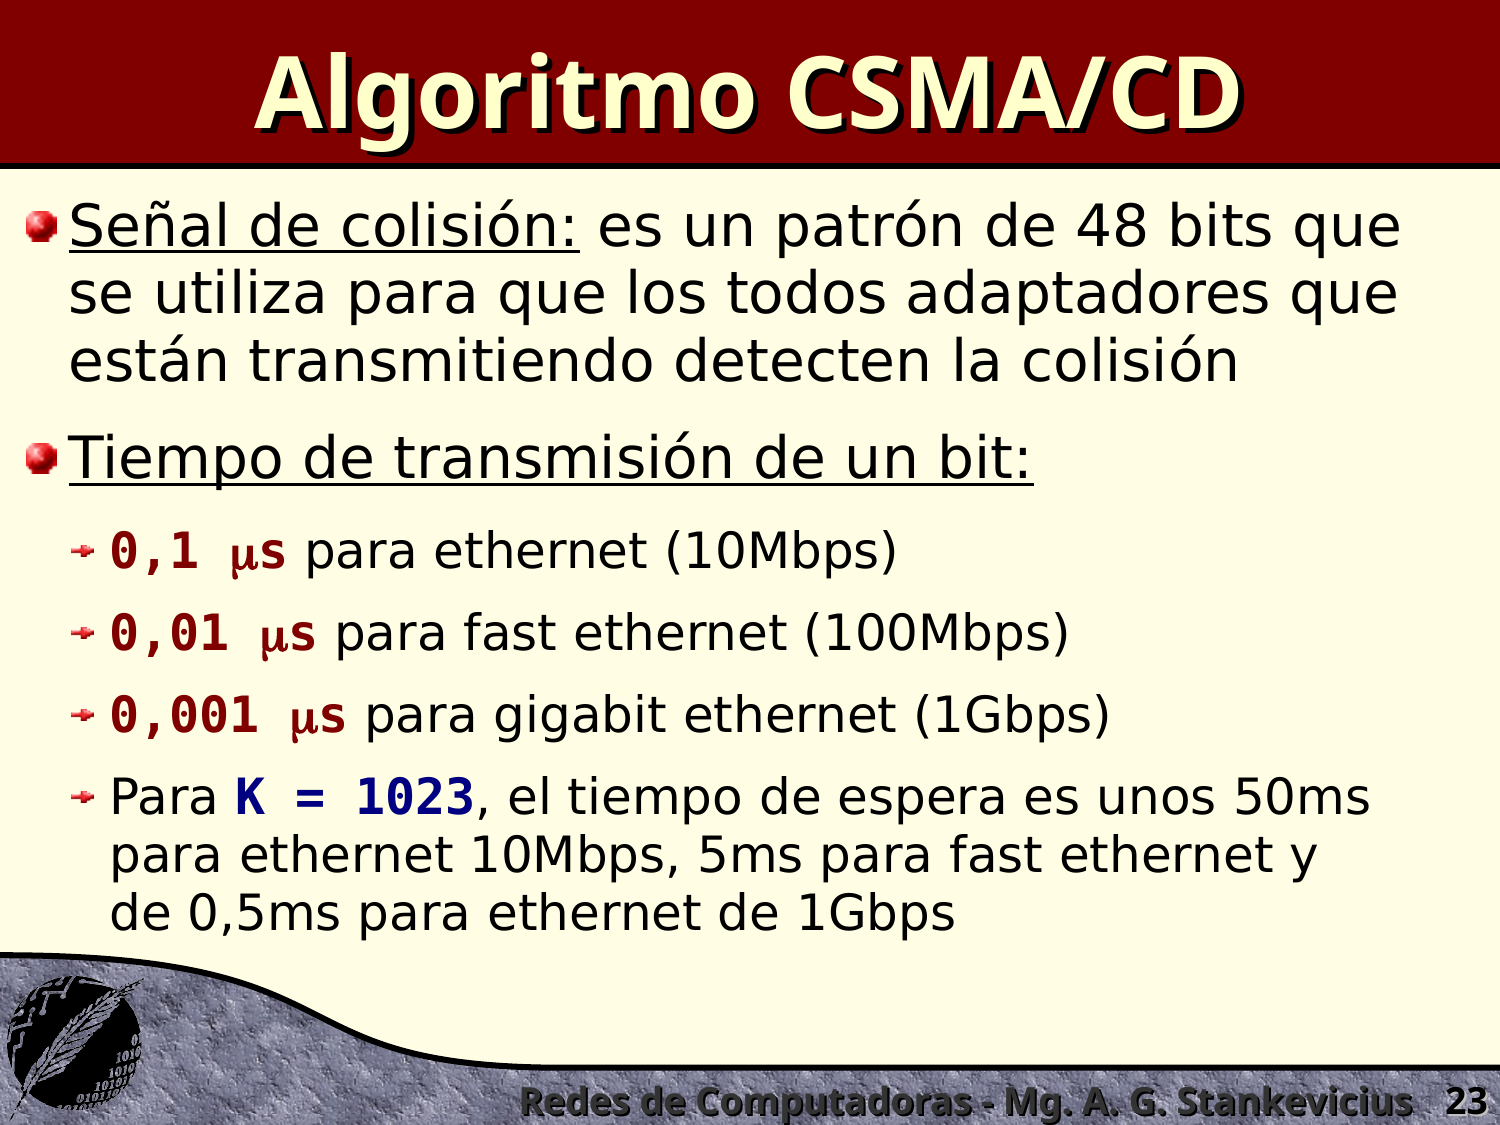

# Algoritmo CSMA/CD
Señal de colisión: es un patrón de 48 bits que se utiliza para que los todos adaptadores que están transmitiendo detecten la colisión
Tiempo de transmisión de un bit:
0,1 μs para ethernet (10Mbps)
0,01 μs para fast ethernet (100Mbps)
0,001 μs para gigabit ethernet (1Gbps)
Para K = 1023, el tiempo de espera es unos 50ms para ethernet 10Mbps, 5ms para fast ethernet y
de 0,5ms para ethernet de 1Gbps
23